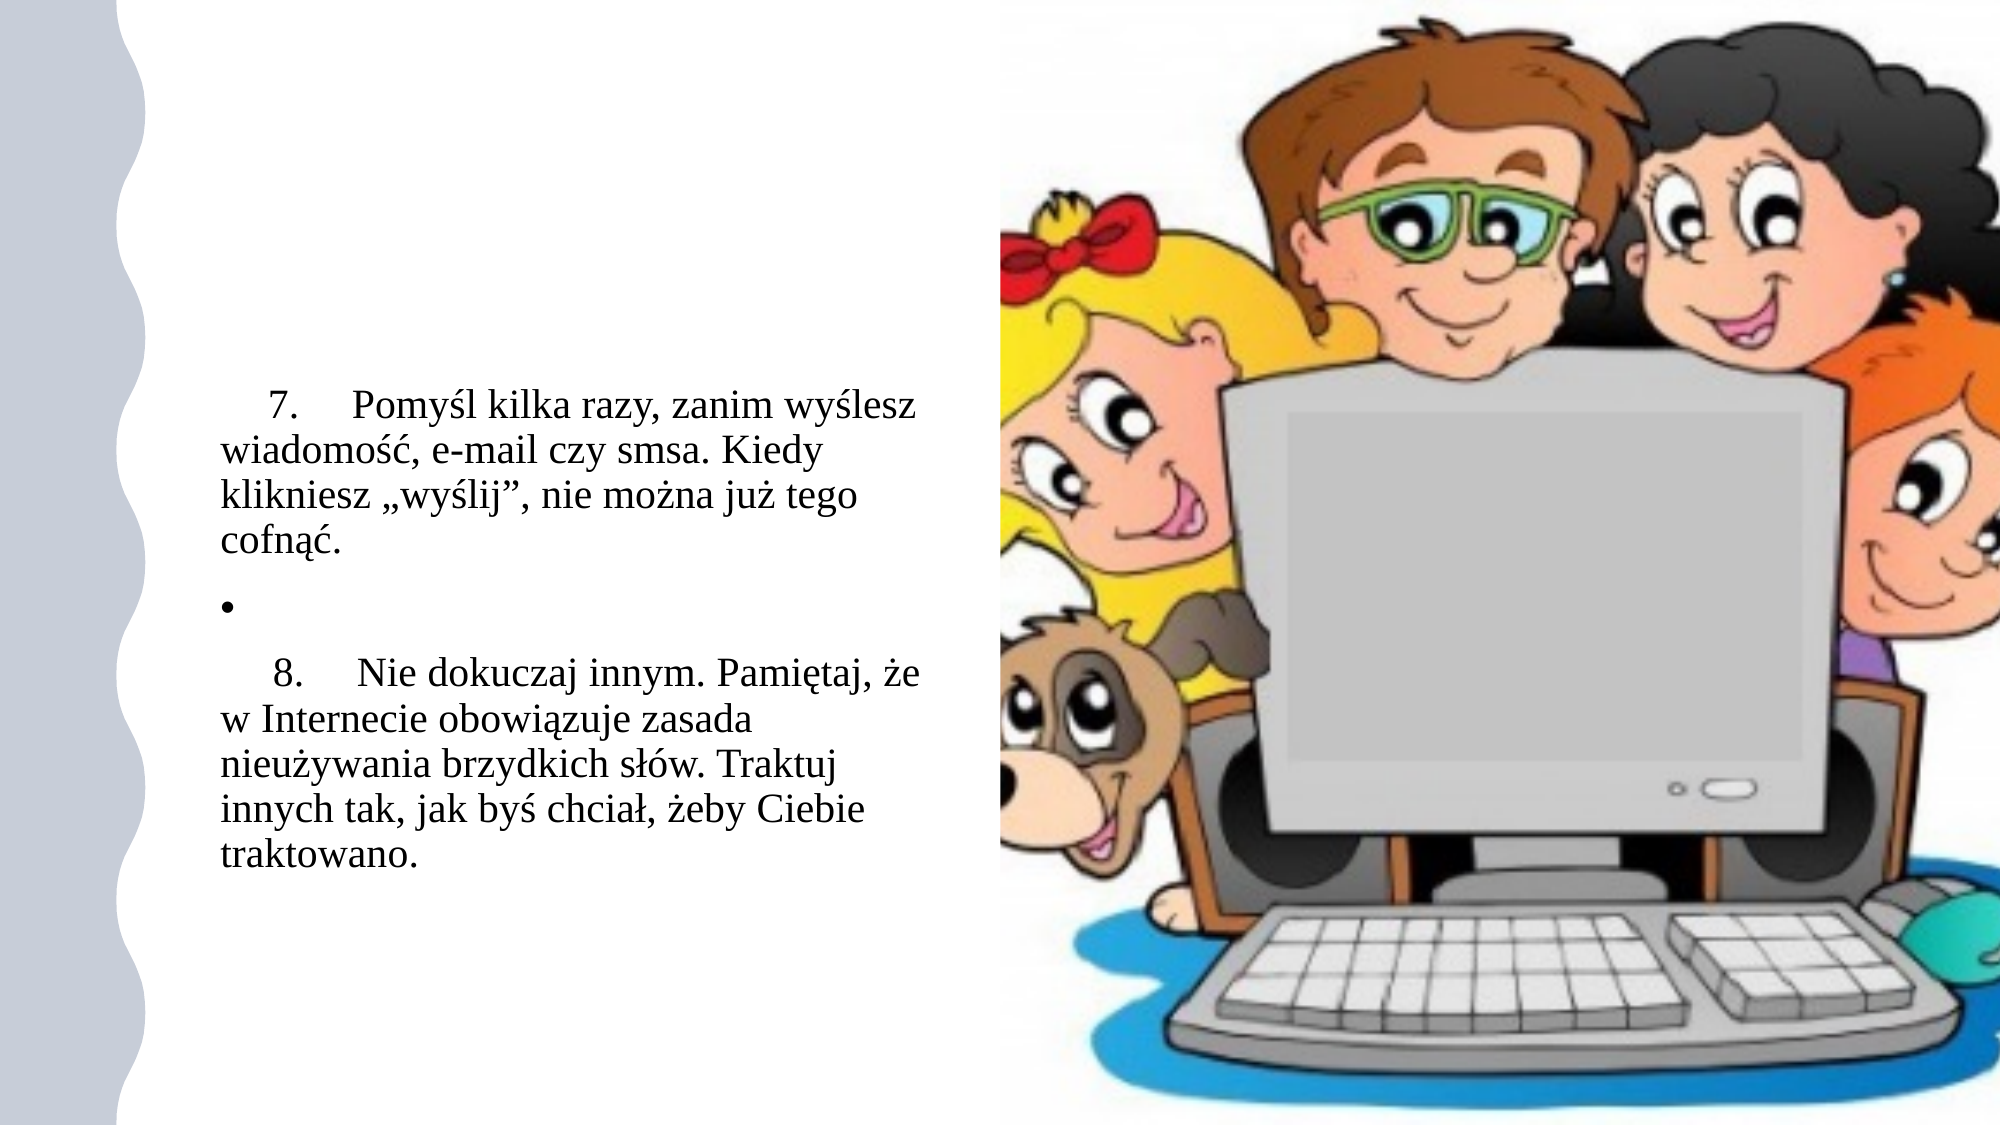

#
 7. Pomyśl kilka razy, zanim wyślesz wiadomość, e-mail czy smsa. Kiedy klikniesz „wyślij”, nie można już tego cofnąć.
 8. Nie dokuczaj innym. Pamiętaj, że w Internecie obowiązuje zasada nieużywania brzydkich słów. Traktuj innych tak, jak byś chciał, żeby Ciebie traktowano.